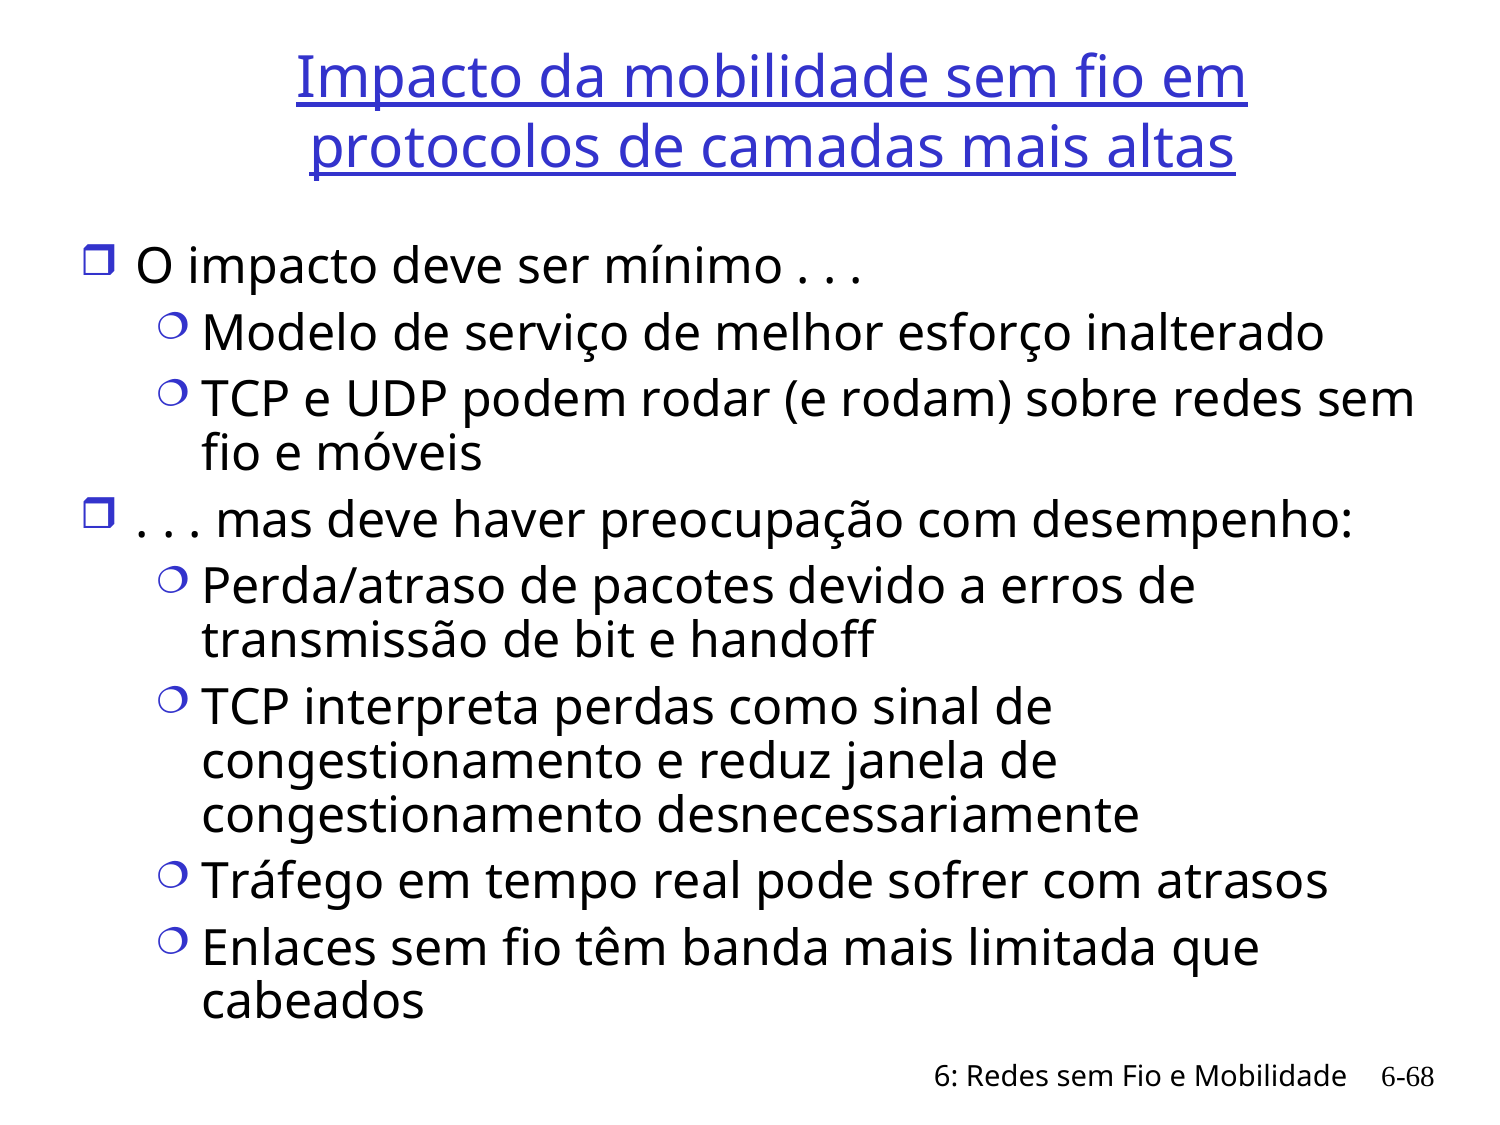

Impacto da mobilidade sem fio em
protocolos de camadas mais altas
O impacto deve ser mínimo . . .
Modelo de serviço de melhor esforço inalterado
TCP e UDP podem rodar (e rodam) sobre redes sem fio e móveis
. . . mas deve haver preocupação com desempenho:
Perda/atraso de pacotes devido a erros de transmissão de bit e handoff
TCP interpreta perdas como sinal de congestionamento e reduz janela de congestionamento desnecessariamente
Tráfego em tempo real pode sofrer com atrasos
Enlaces sem fio têm banda mais limitada que cabeados
6: Redes sem Fio e Mobilidade